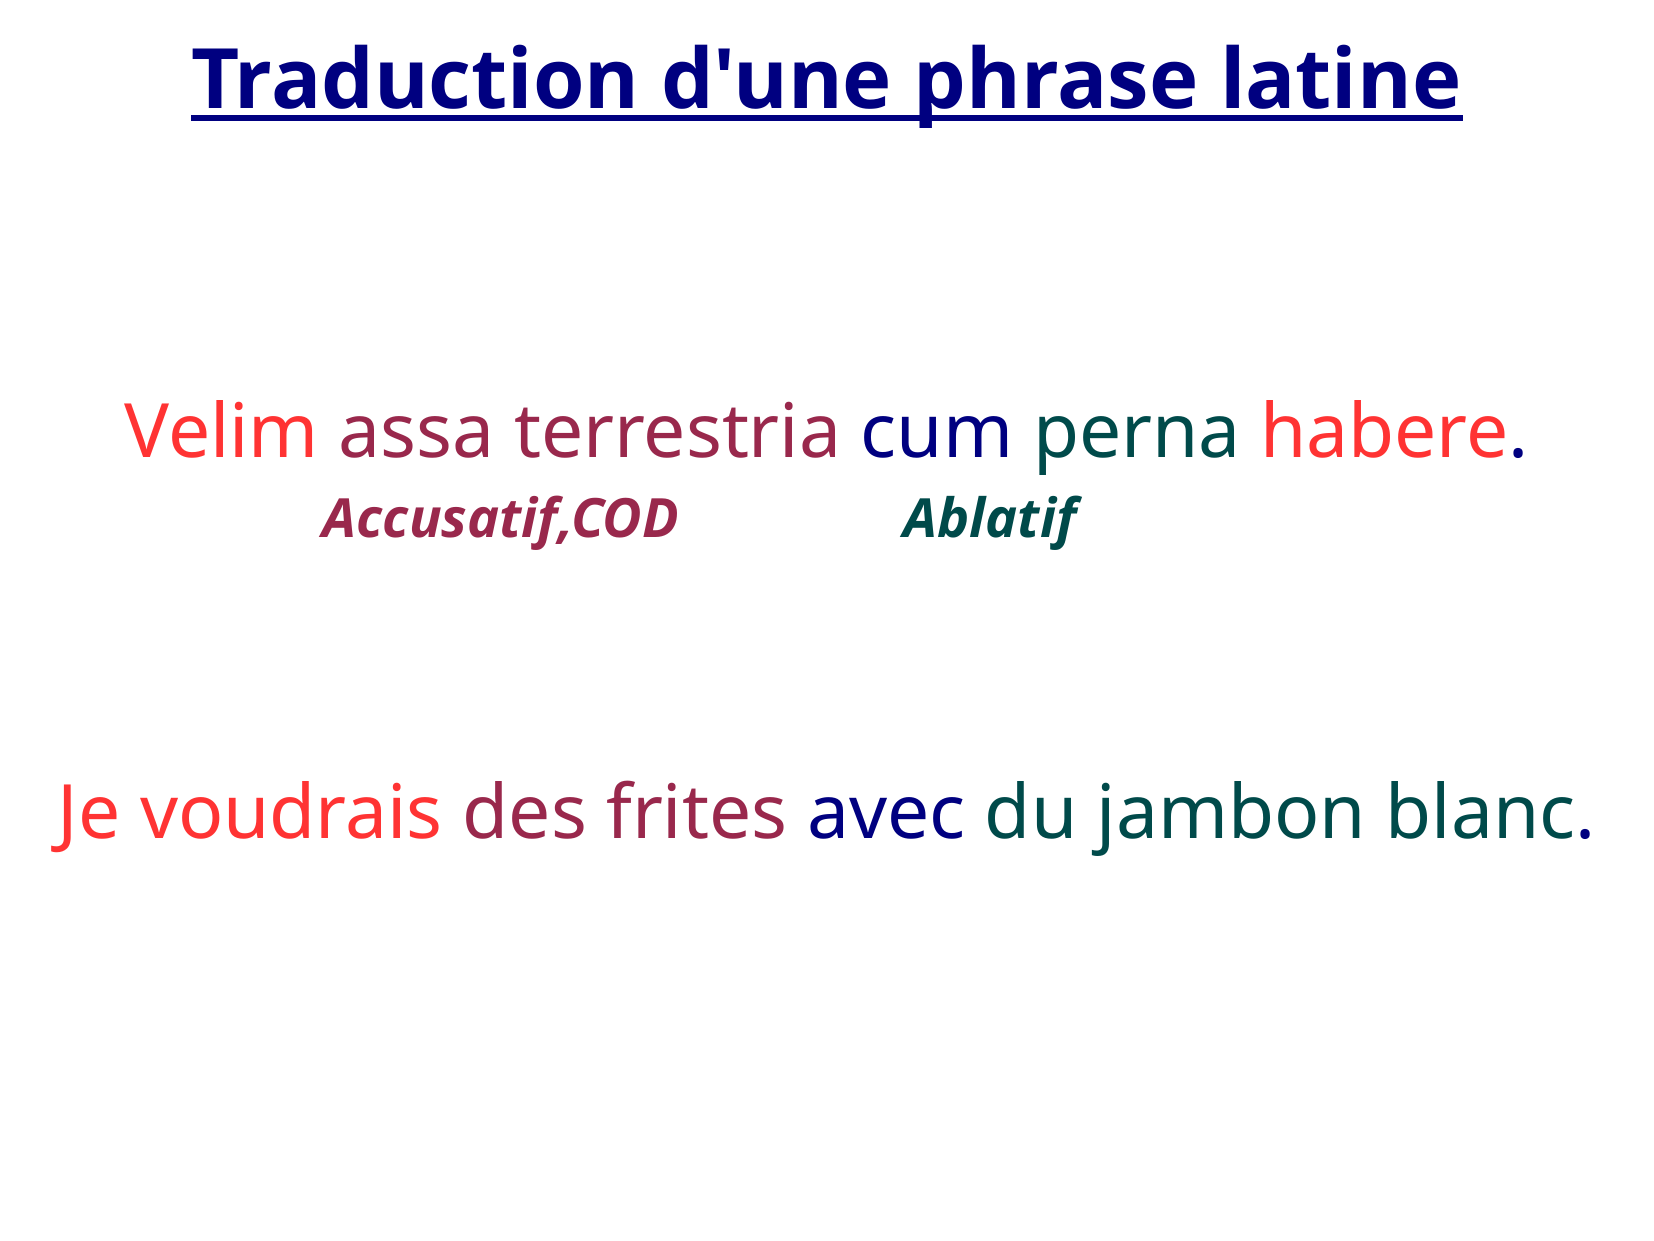

Traduction d'une phrase latine
Velim assa terrestria cum perna habere.
 Accusatif,COD Ablatif
Je voudrais des frites avec du jambon blanc.